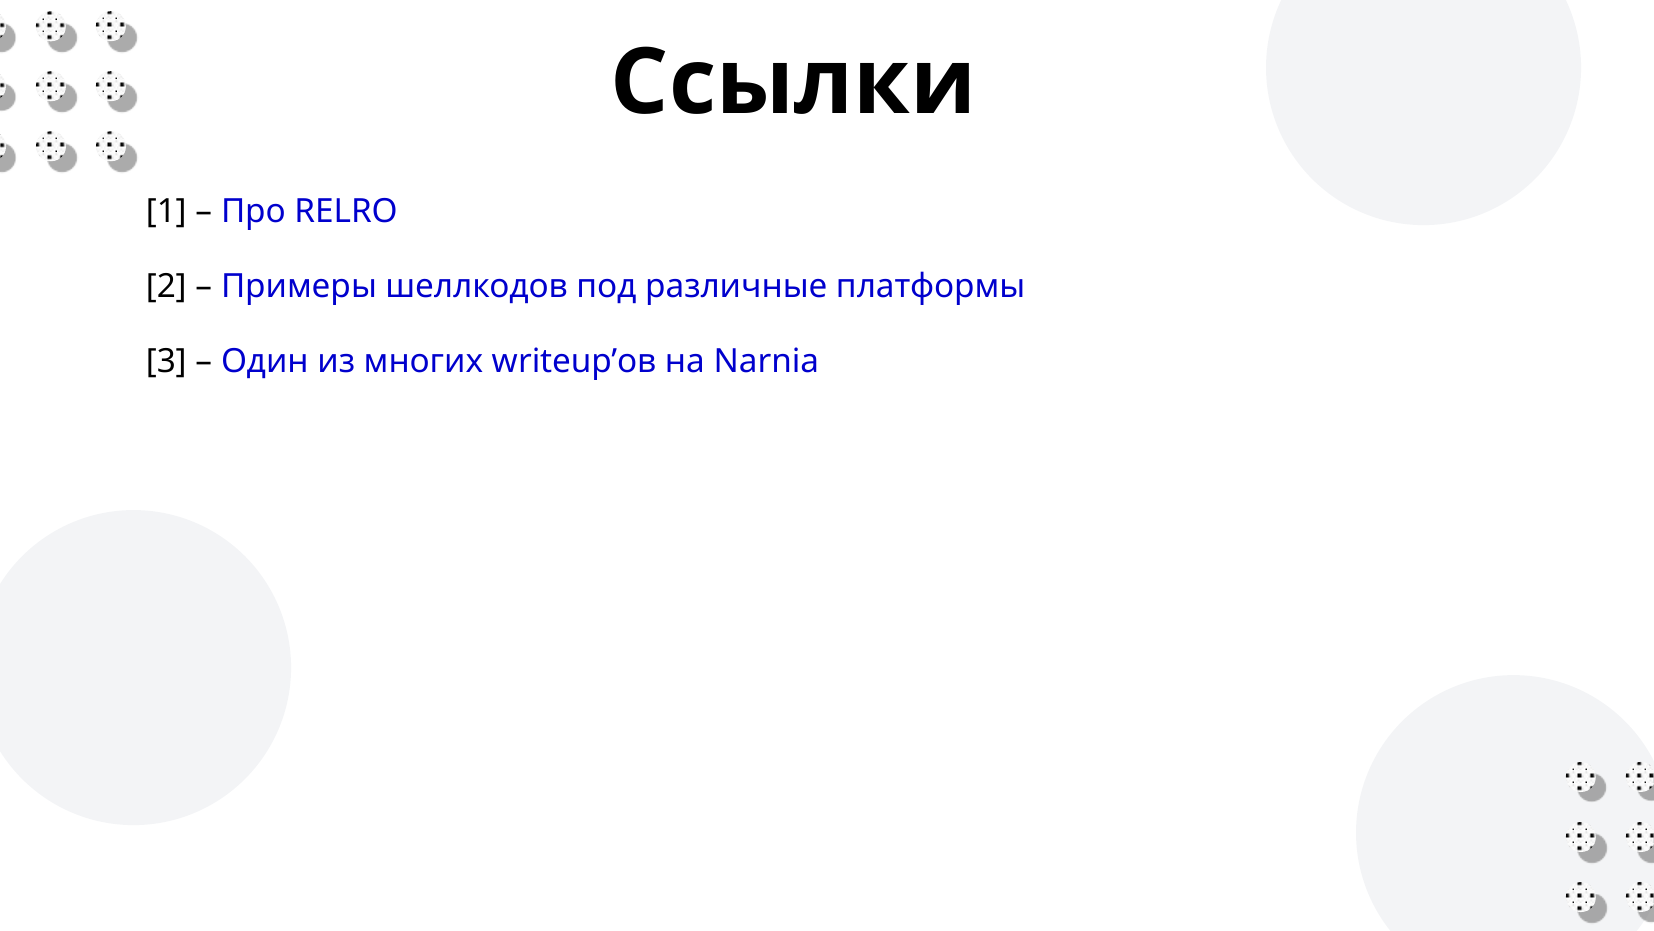

# Ссылки
[1] – Про RELRO
[2] – Примеры шеллкодов под различные платформы
[3] – Один из многих writeup’ов на Narnia